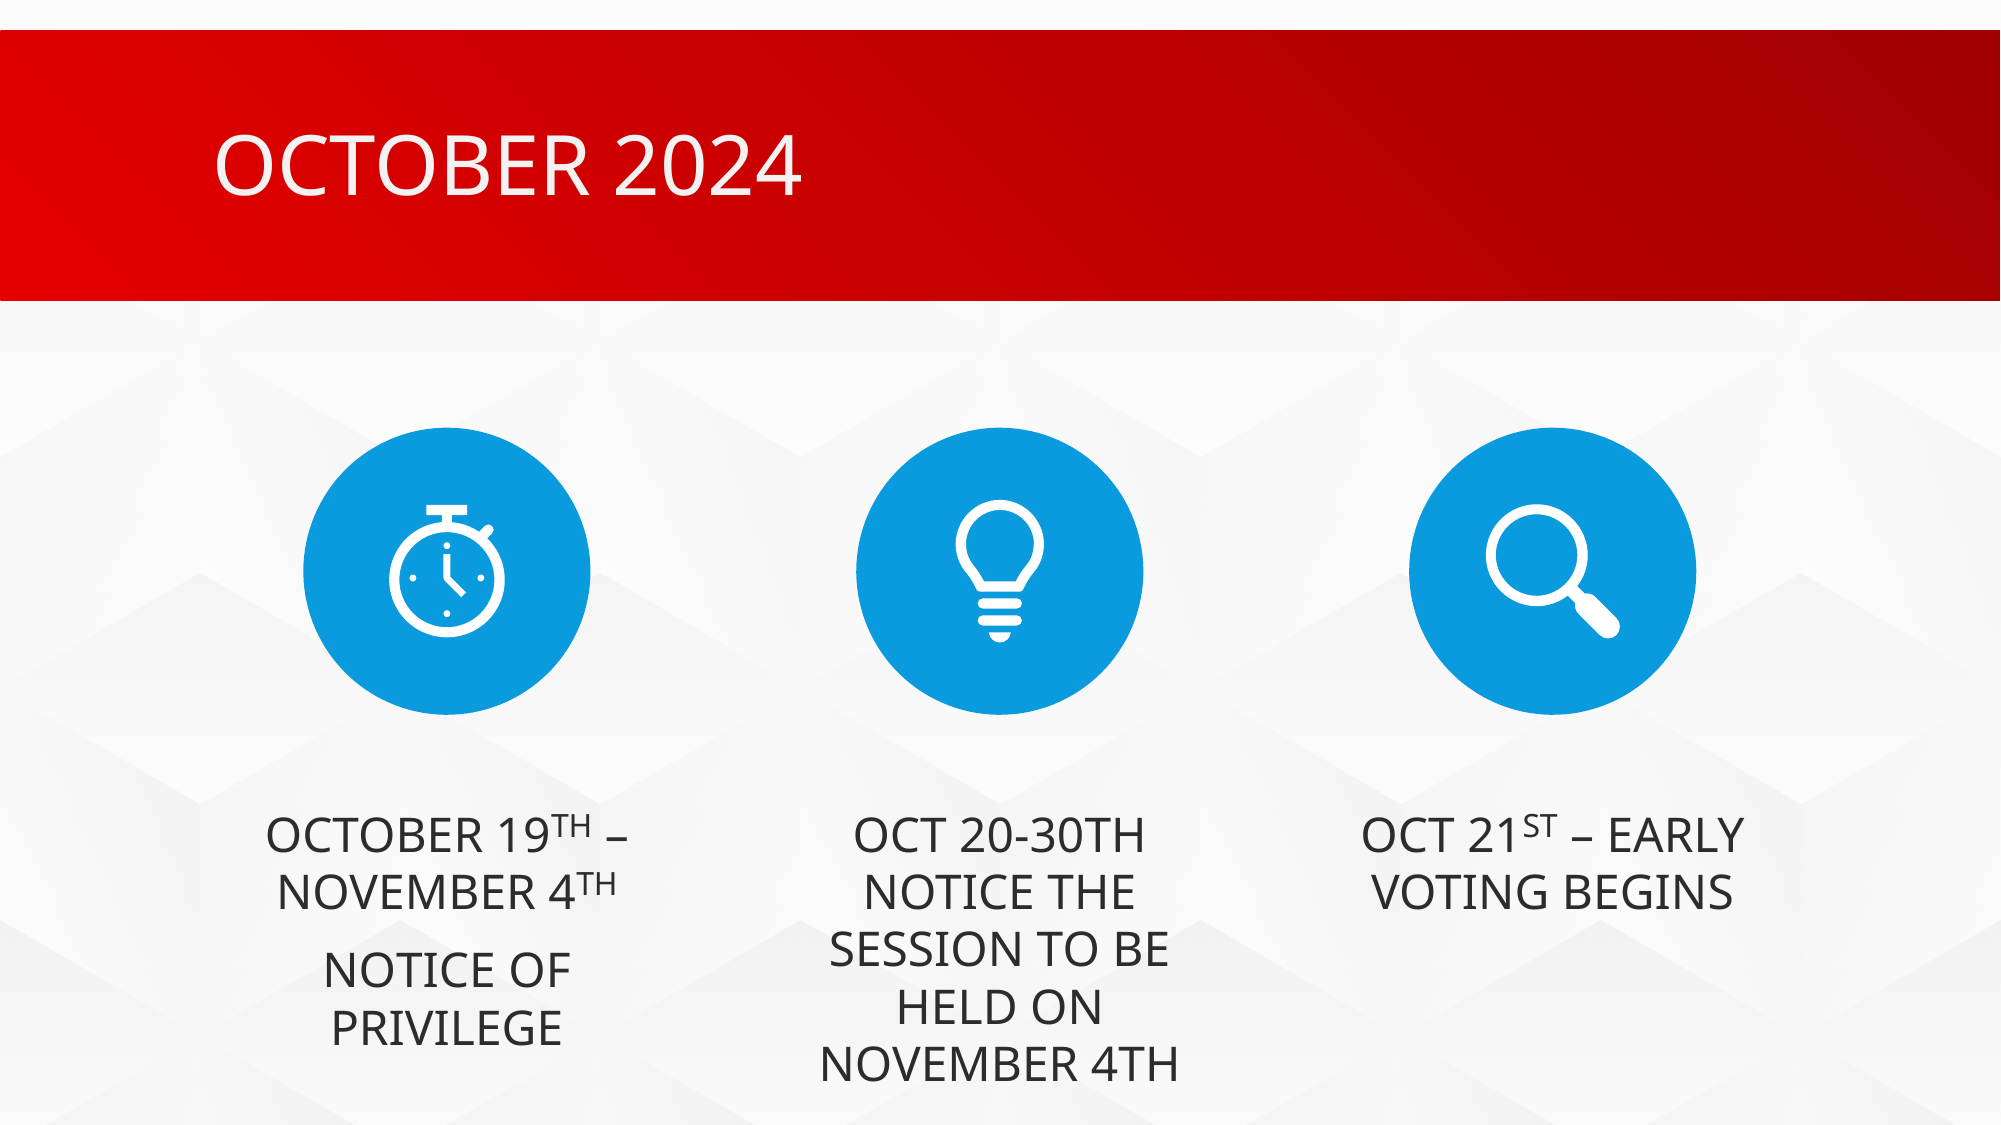

# October 2024
October 19th – November 4th
Notice of Privilege
Oct 20-30th notice the session to be held on November 4th
Oct 21st – early voting begins